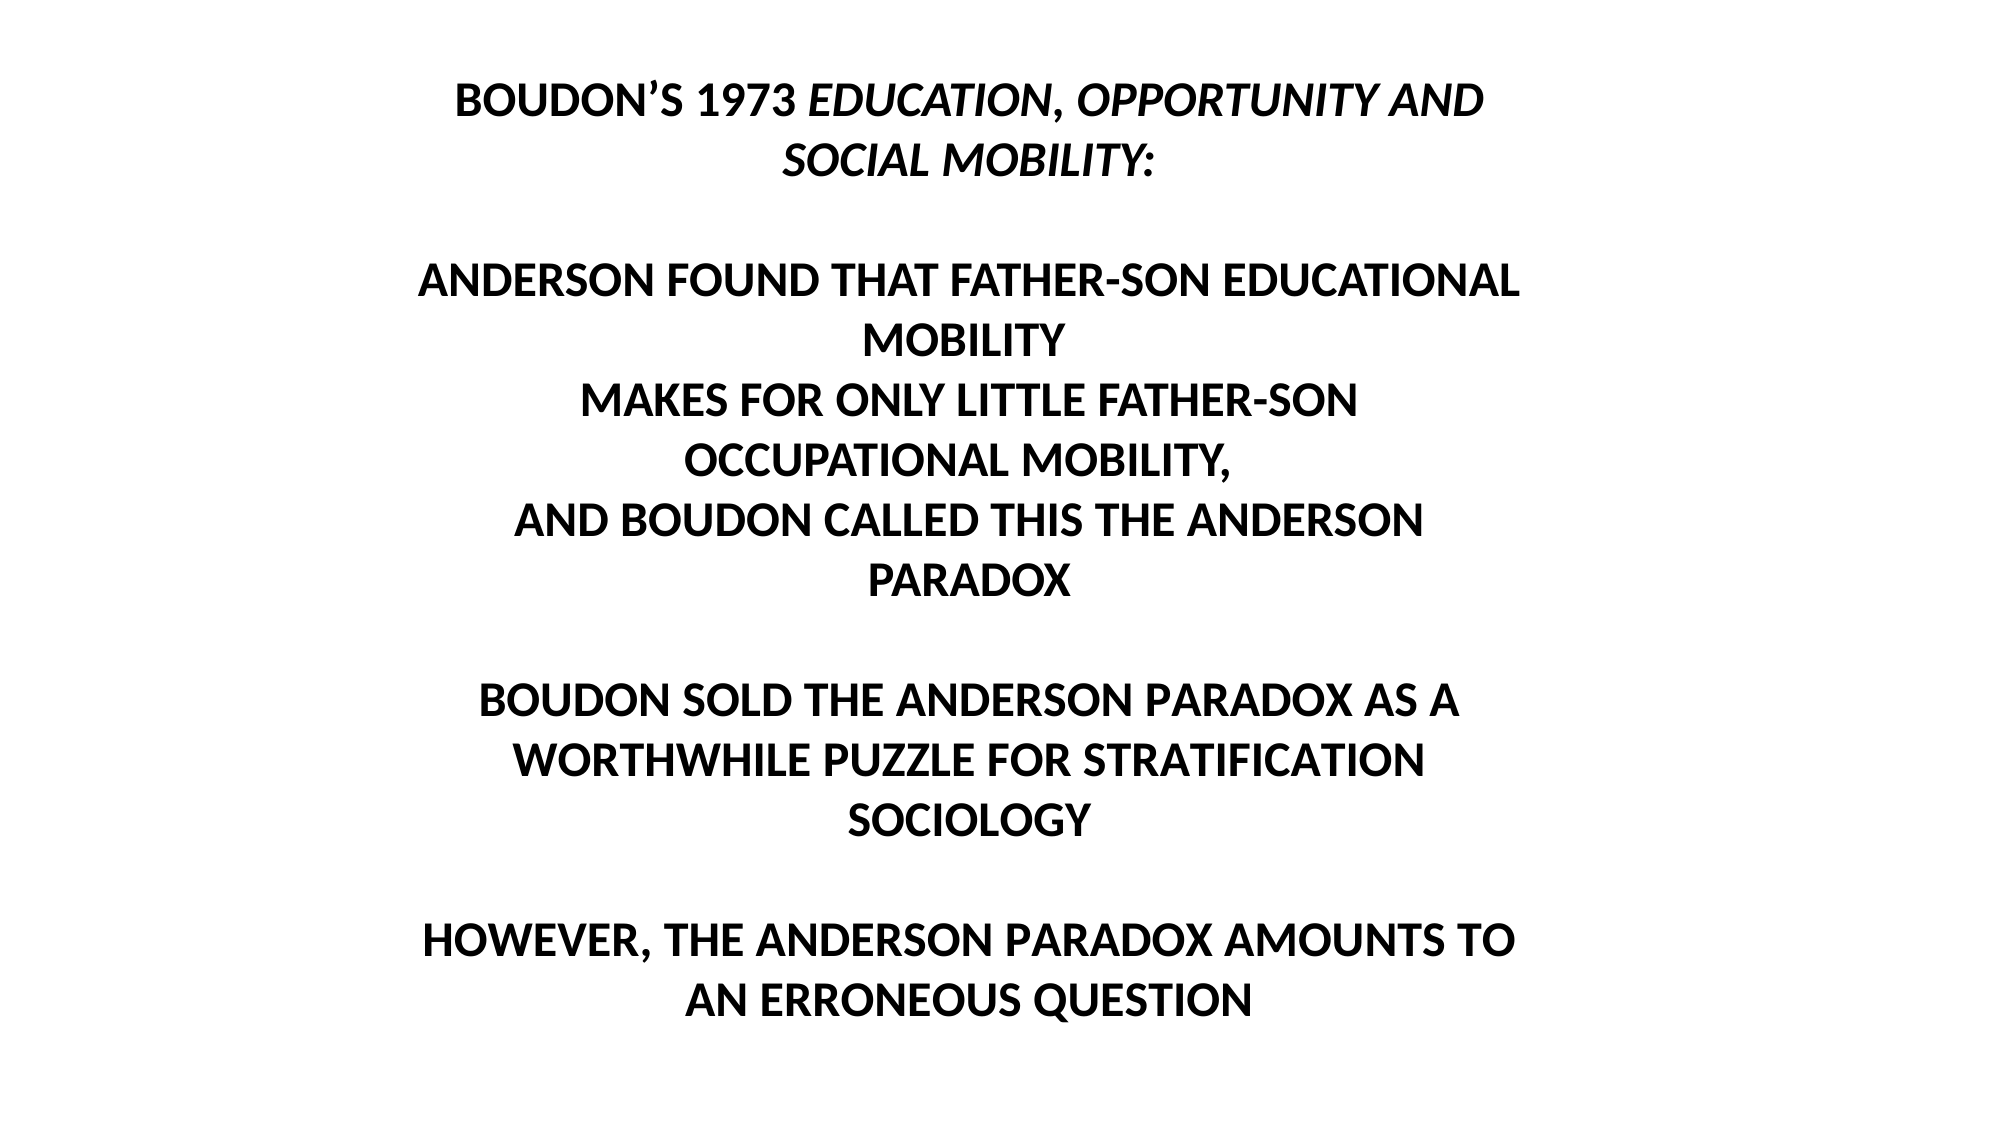

BOUDON’S 1973 EDUCATION, OPPORTUNITY AND SOCIAL MOBILITY:
ANDERSON FOUND THAT FATHER-SON EDUCATIONAL MOBILITY
MAKES FOR ONLY LITTLE FATHER-SON OCCUPATIONAL MOBILITY,
AND BOUDON CALLED THIS THE ANDERSON PARADOX
BOUDON SOLD THE ANDERSON PARADOX AS A WORTHWHILE PUZZLE FOR STRATIFICATION SOCIOLOGY
HOWEVER, THE ANDERSON PARADOX AMOUNTS TO AN ERRONEOUS QUESTION